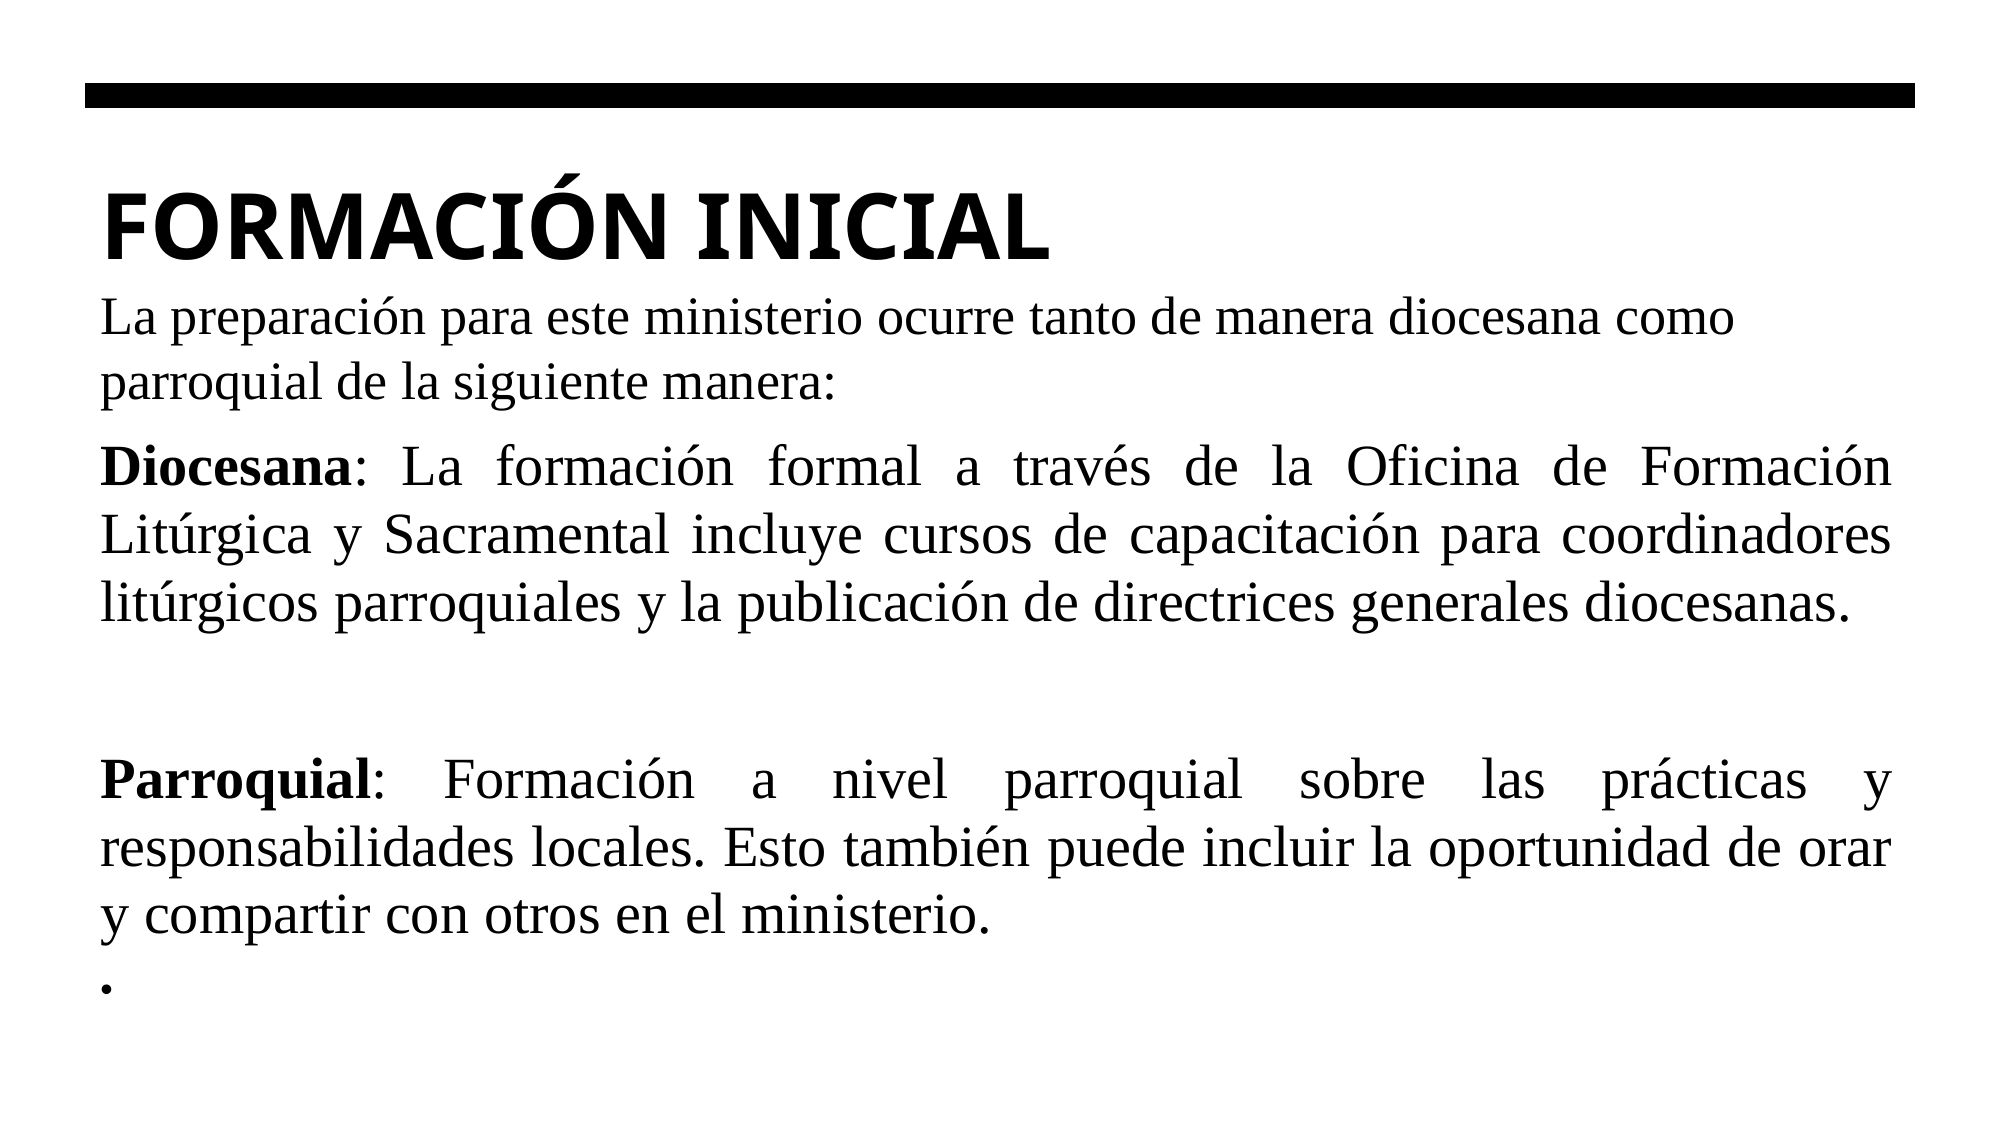

# FORMACIÓN INICIAL
La preparación para este ministerio ocurre tanto de manera diocesana como parroquial de la siguiente manera:
Diocesana: La formación formal a través de la Oficina de Formación Litúrgica y Sacramental incluye cursos de capacitación para coordinadores litúrgicos parroquiales y la publicación de directrices generales diocesanas.
Parroquial: Formación a nivel parroquial sobre las prácticas y responsabilidades locales. Esto también puede incluir la oportunidad de orar y compartir con otros en el ministerio.